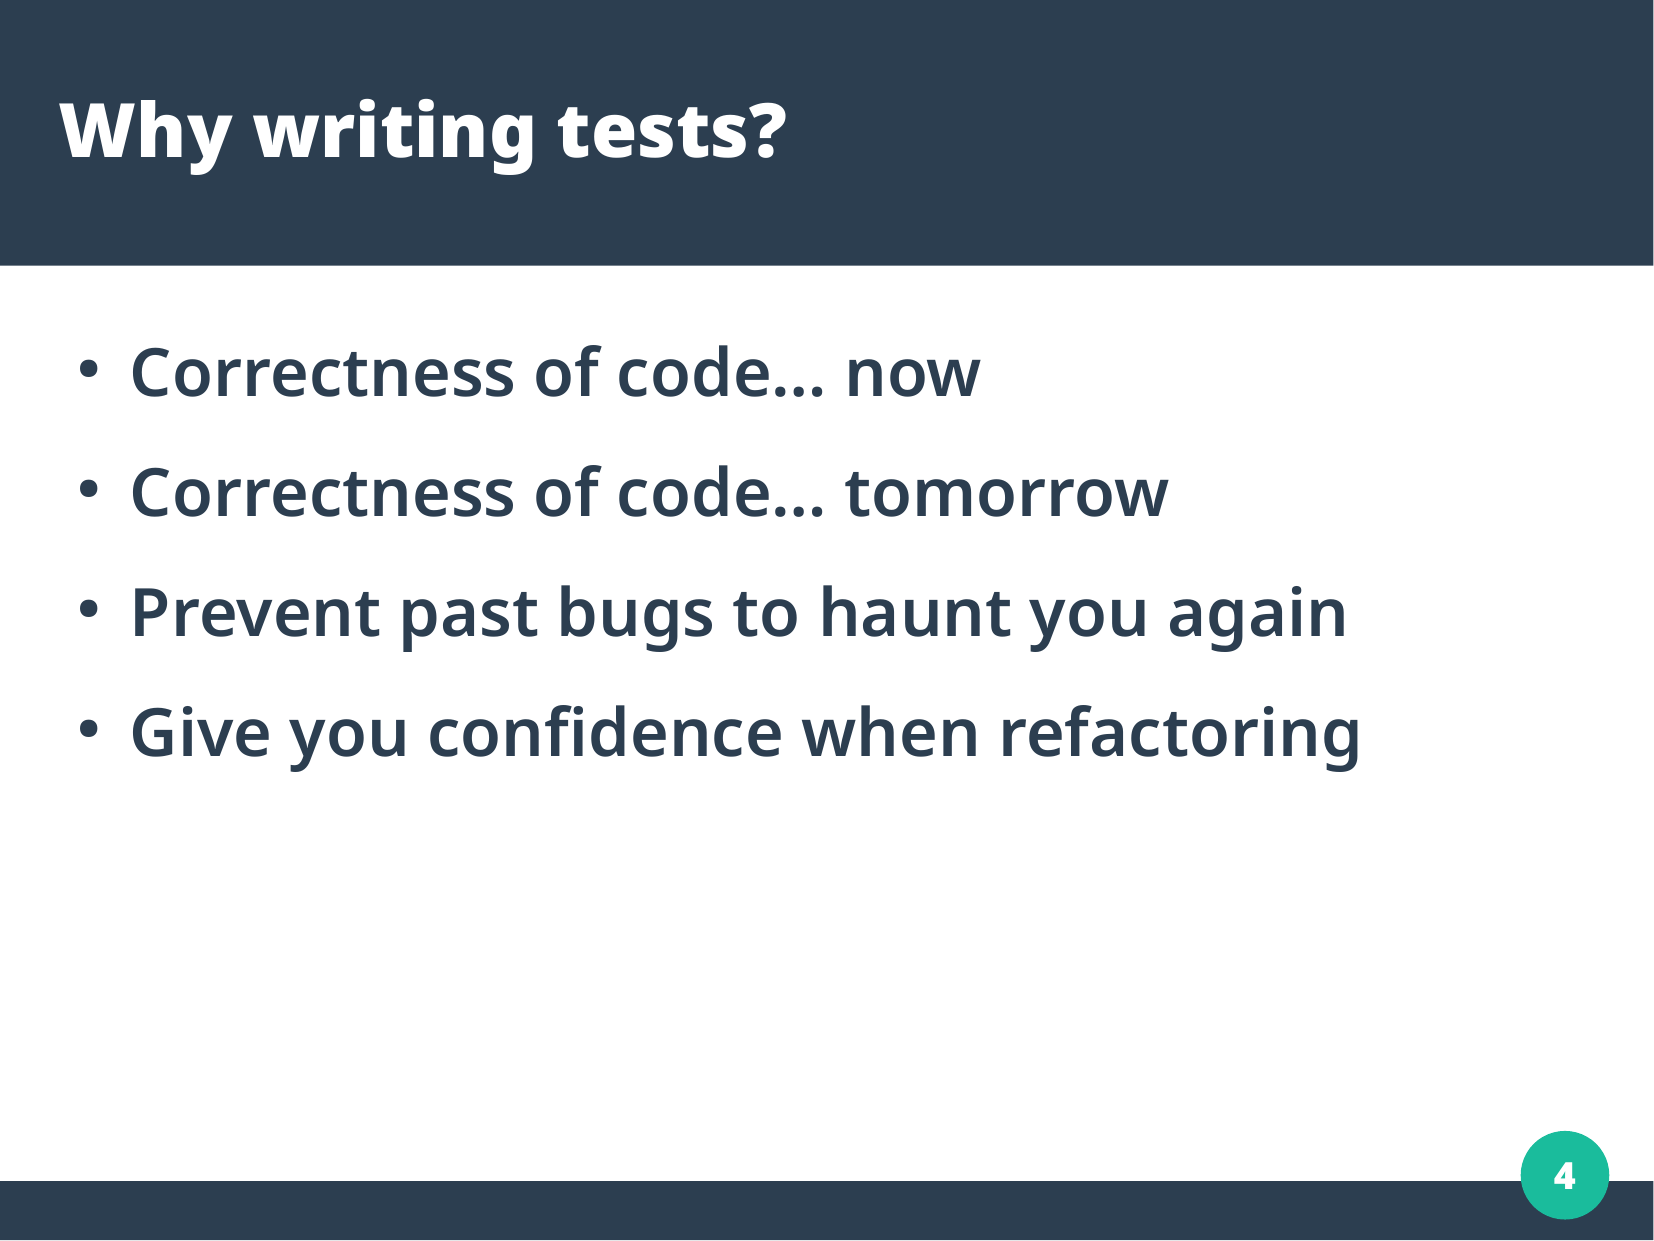

# Why writing tests?
Correctness of code… now
Correctness of code… tomorrow
Prevent past bugs to haunt you again
Give you confidence when refactoring
4